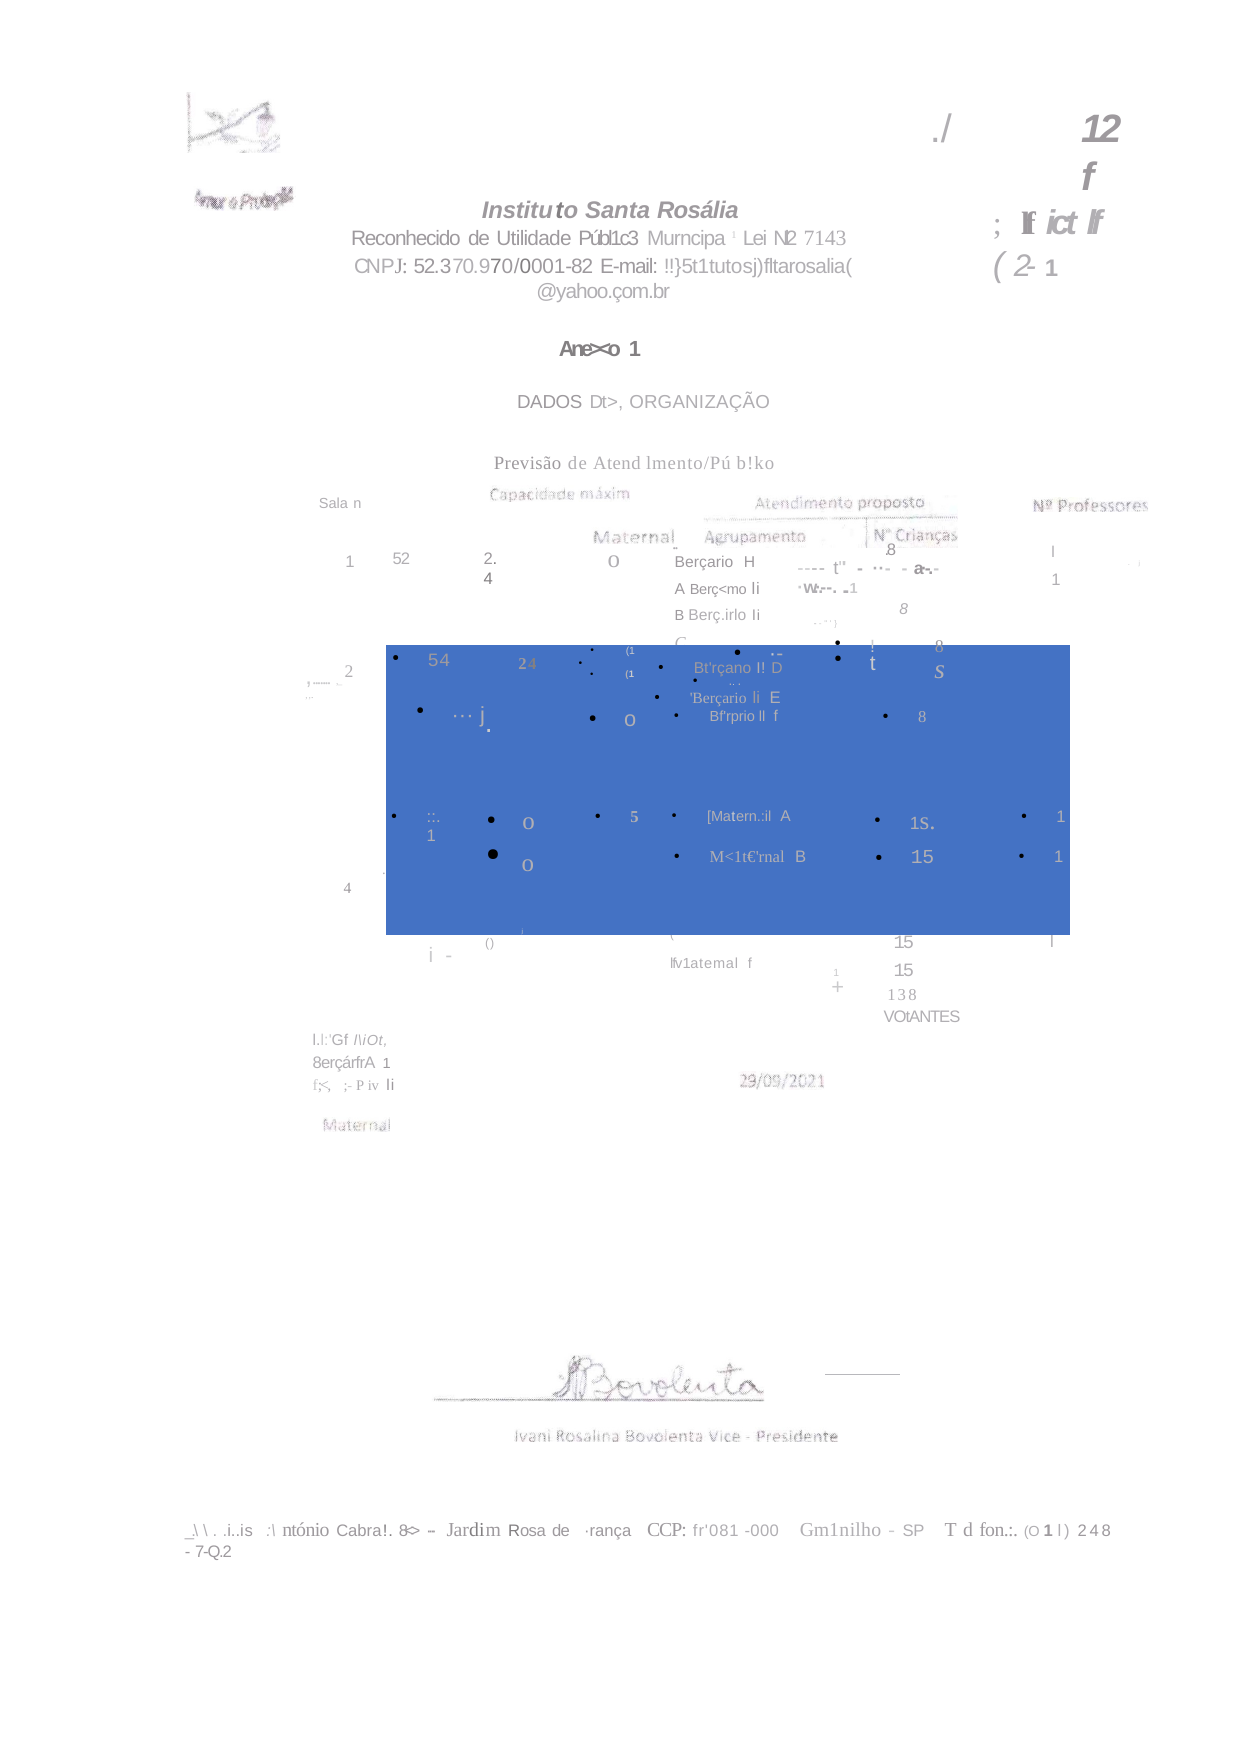

./
12 f
;lf ict lf ( 2- 1
Instituto Santa Rosália
Reconhecido de Utilidade Públ1c3 Murncipa 1 Lei Nl2 7143
CNPJ: 52.370.970/0001-82 E-mail: !!}5t1tutosj)fltarosalia(@yahoo.çom.br
Ane><o 1
DADOS Dt>, ORGANIZAÇÃO
Previsão de Atend lmento/Pú b!ko
Sala n
..	·-
o
l
1
.8
---- t"' -··--a·-.-·w.·.--. ..1
Berçario H A Berç<mo li B Berç.irlo li C
52
2.4
1
. j
8
- -"'}
.
r··
..
| 54 24 ··· j. | | (1 (1 | ·- Bt'rçano I! D .. . 'Berçario li E | ! 8 t s | |
| --- | --- | --- | --- | --- | --- |
| | | o | Bf'rprio ll f | 8 | |
| ::.1 | o | 5 | [Matern.:il A | 1s. | 1 |
| | o j | | M<1t€'rnal B | 15 | 1 |
2
,....... ,_ ,,.
i
Ma tt>rna t e
!
15
o
-- ·-
15
15
15
..... .-..- ·-
i...
...--·-·-·
1
. ·t	t·· ... .,...
52
i
o
()
,Maternal D
4
d '.
'M•iw rna t (
lfv1atemal f
l
!
1
l
()
i-
1
+
138
VOtANTES
l.l:'Gf l\iOt, 8erçárfrA 1 f;<, ;- P iv li
_.\ \ . .i..is :\ntónio Cabra!. 8<> ···· Jardim Rosa de ·rança CCP: fr'081 -000 Gm1nilho - SP Tdfon.:. (O 1 l) 248 - 7-Q.2